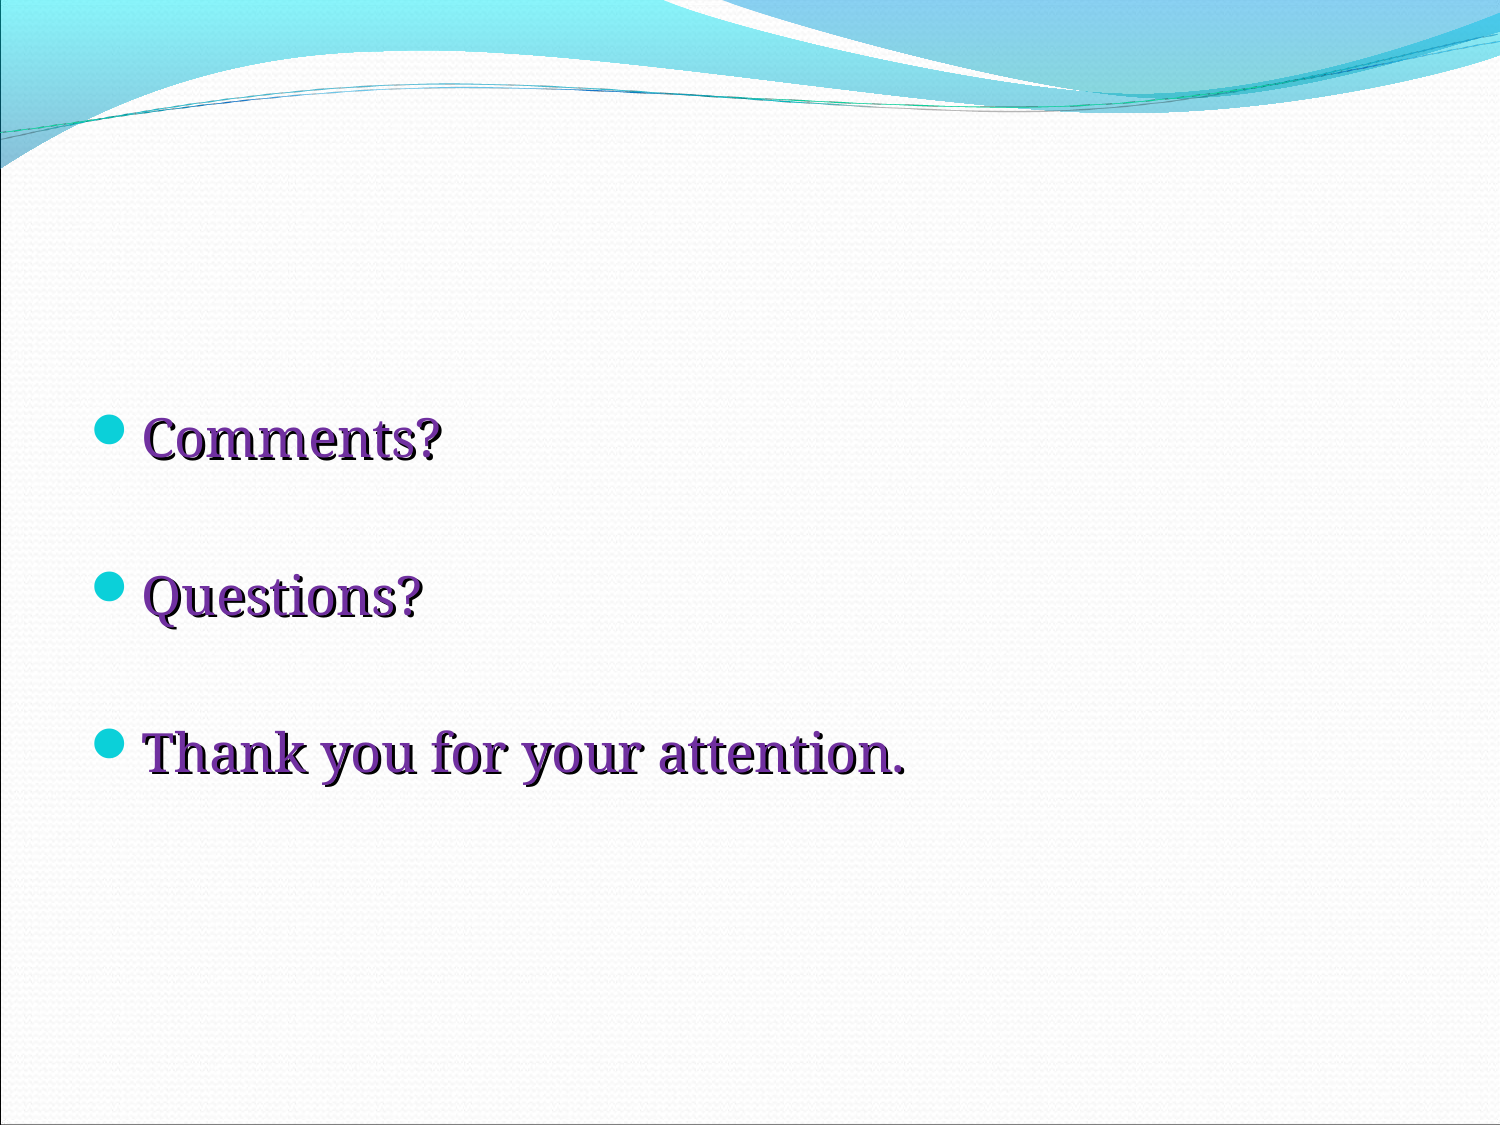

#
Comments?
Questions?
Thank you for your attention.